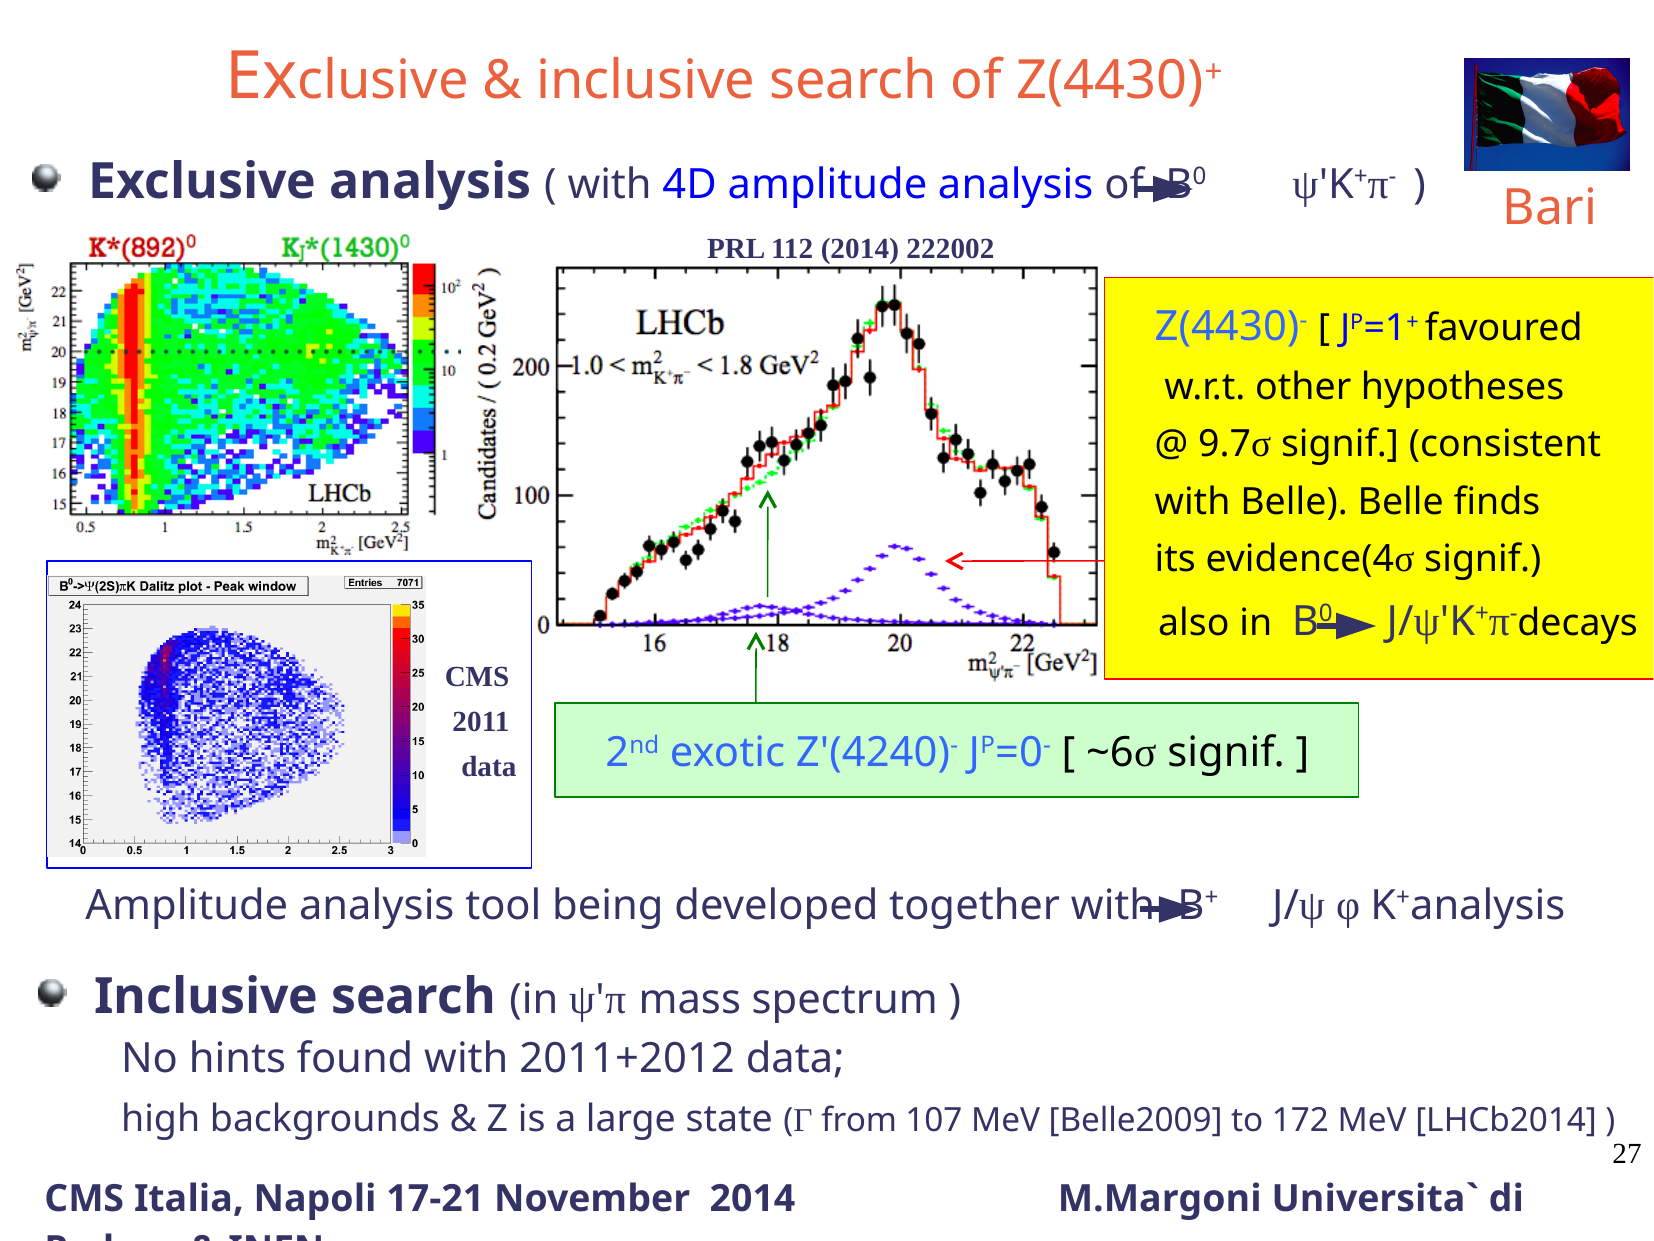

Exclusive & inclusive search of Z(4430)+
Exclusive analysis ( with 4D amplitude analysis of B0 ψ'K+π- )
Bari
 PRL 112 (2014) 222002
Z(4430)- [ JP=1+ favoured
 w.r.t. other hypotheses
@ 9.7σ signif.] (consistent
with Belle). Belle finds
its evidence(4σ signif.)
 also in B0 J/ψ'K+π-decays
CMS
2011
data
2nd exotic Z'(4240)- JP=0- [ ~6σ signif. ]
Amplitude analysis tool being developed together with B+ J/ψ φ K+analysis
Inclusive search (in ψ'π mass spectrum )
No hints found with 2011+2012 data;
high backgrounds & Z is a large state (Γ from 107 MeV [Belle2009] to 172 MeV [LHCb2014] )
CMS Italia, Napoli 17-21 November 2014 M.Margoni Universita` di Padova & INFN